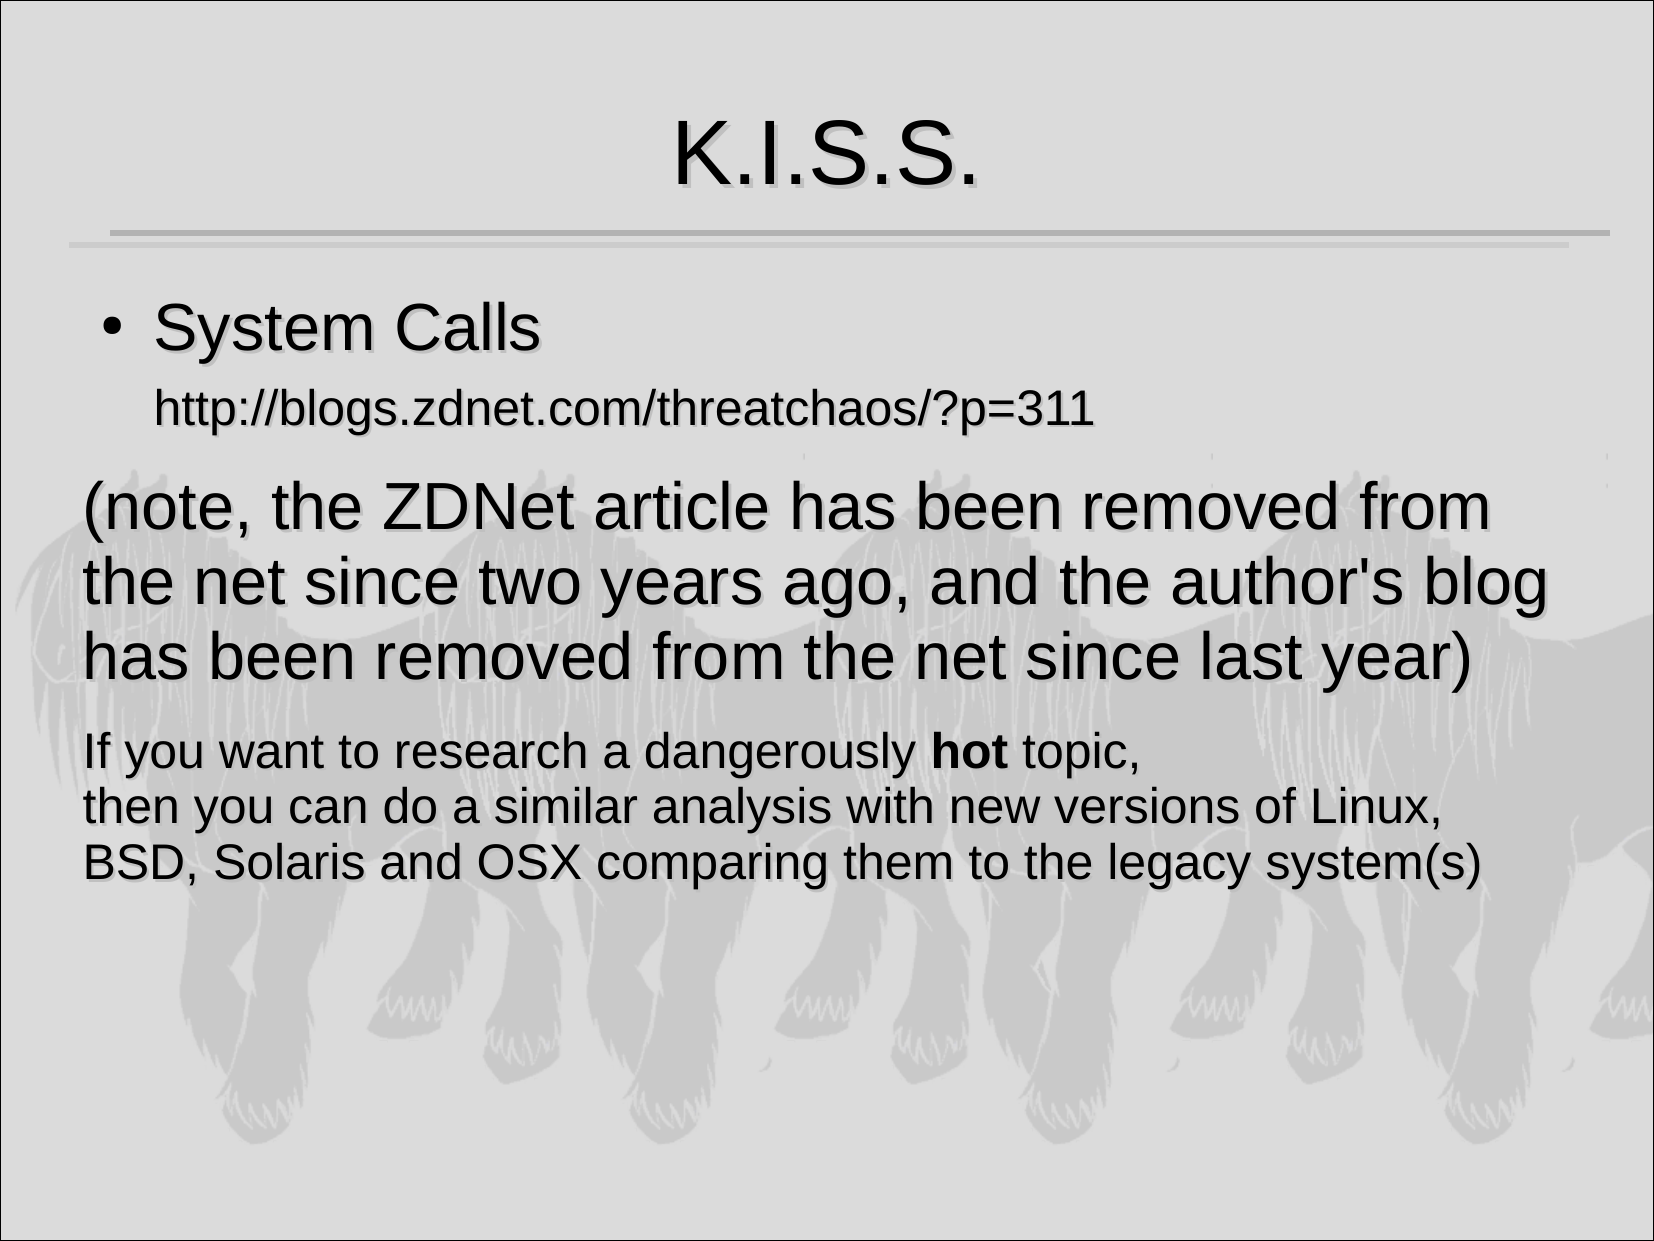

# K.I.S.S.
System Calls
http://blogs.zdnet.com/threatchaos/?p=311
(note, the ZDNet article has been removed from the net since two years ago, and the author's blog has been removed from the net since last year)
If you want to research a dangerously hot topic,
then you can do a similar analysis with new versions of Linux, BSD, Solaris and OSX comparing them to the legacy system(s)